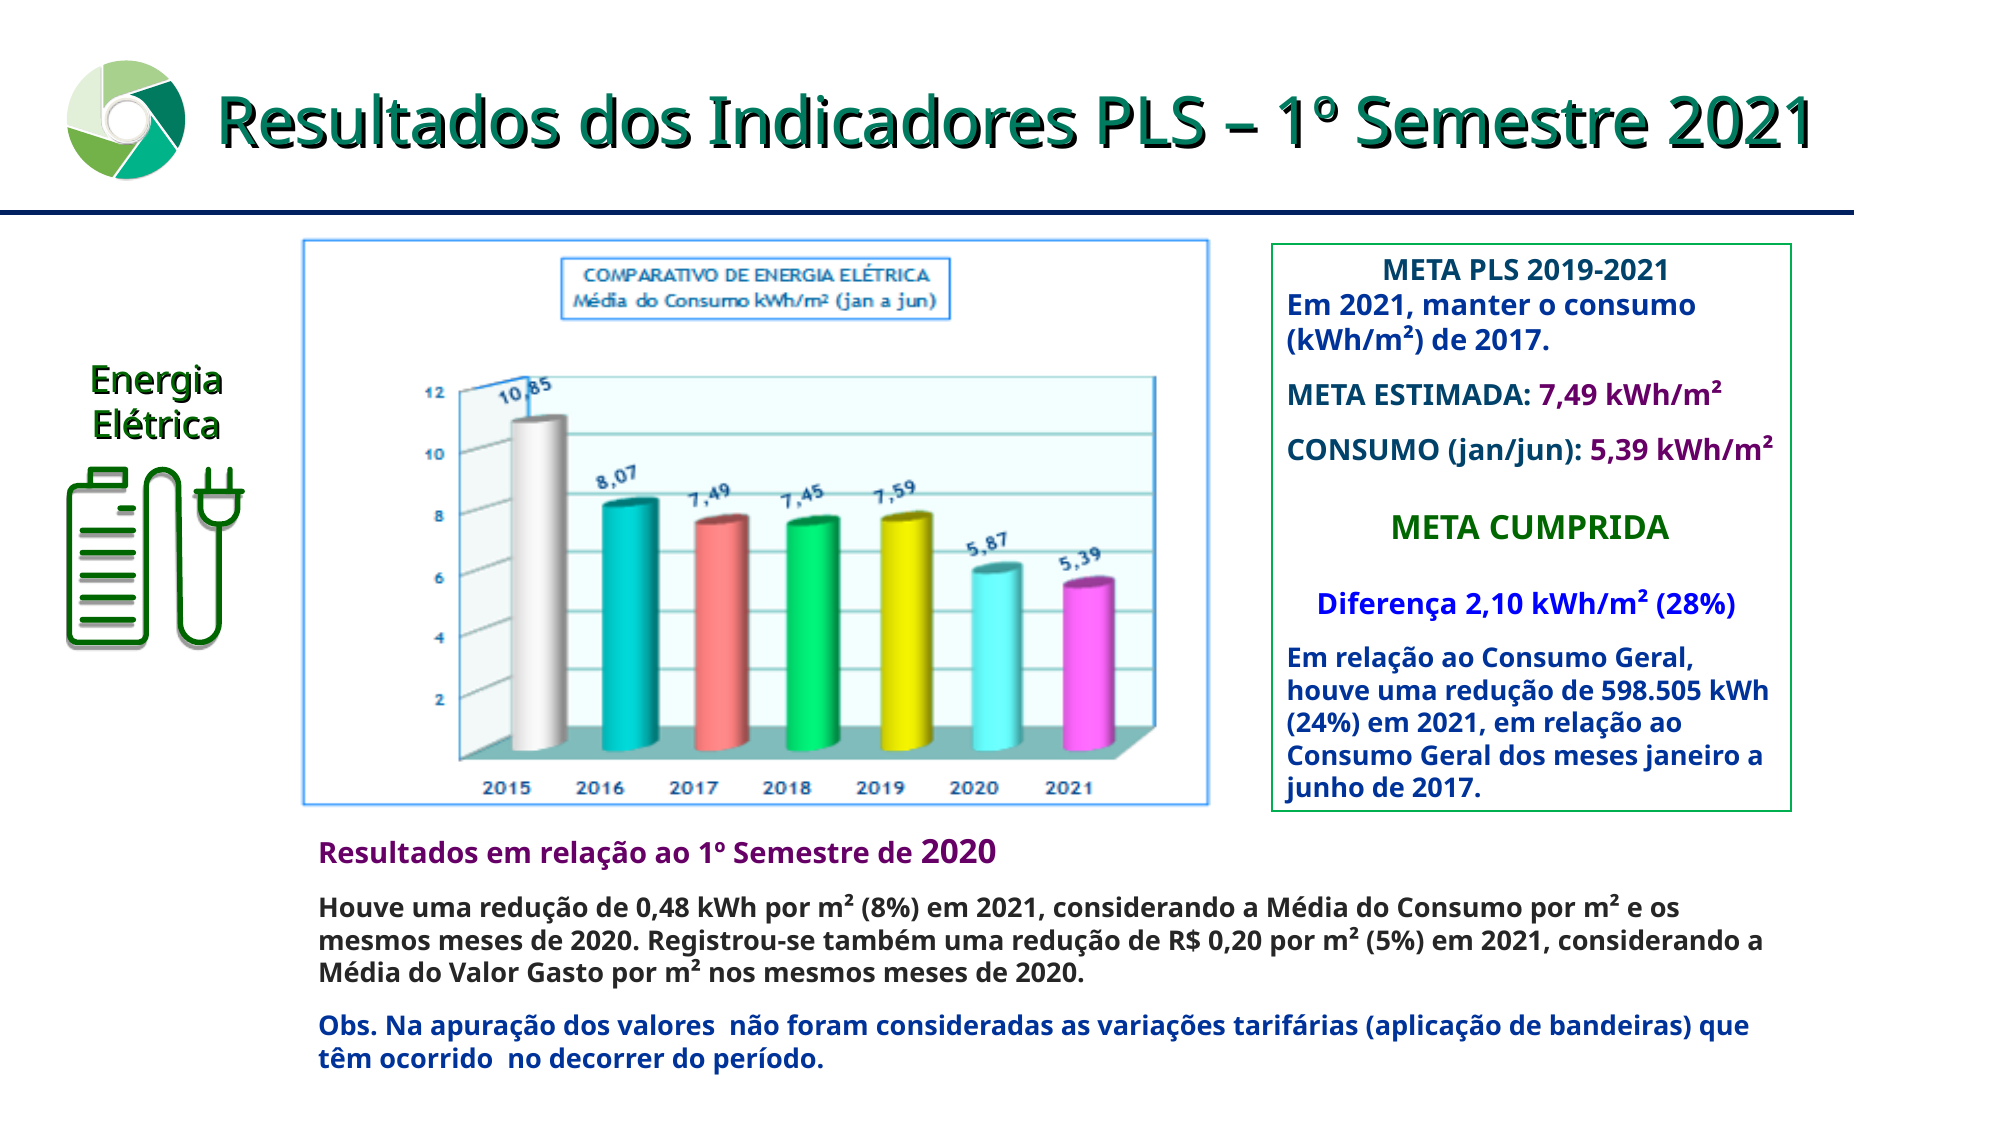

Resultados dos Indicadores PLS – 1º Semestre 2021
META PLS 2019-2021
Em 2021, manter o consumo (kWh/m²) de 2017.
META ESTIMADA: 7,49 kWh/m²
CONSUMO (jan/jun): 5,39 kWh/m²
META CUMPRIDA
Diferença 2,10 kWh/m² (28%)
Em relação ao Consumo Geral, houve uma redução de 598.505 kWh (24%) em 2021, em relação ao Consumo Geral dos meses janeiro a junho de 2017.
Energia
Elétrica
Resultados em relação ao 1º Semestre de 2020
Houve uma redução de 0,48 kWh por m² (8%) em 2021, considerando a Média do Consumo por m² e os mesmos meses de 2020. Registrou-se também uma redução de R$ 0,20 por m² (5%) em 2021, considerando a Média do Valor Gasto por m² nos mesmos meses de 2020.
Obs. Na apuração dos valores não foram consideradas as variações tarifárias (aplicação de bandeiras) que têm ocorrido no decorrer do período.